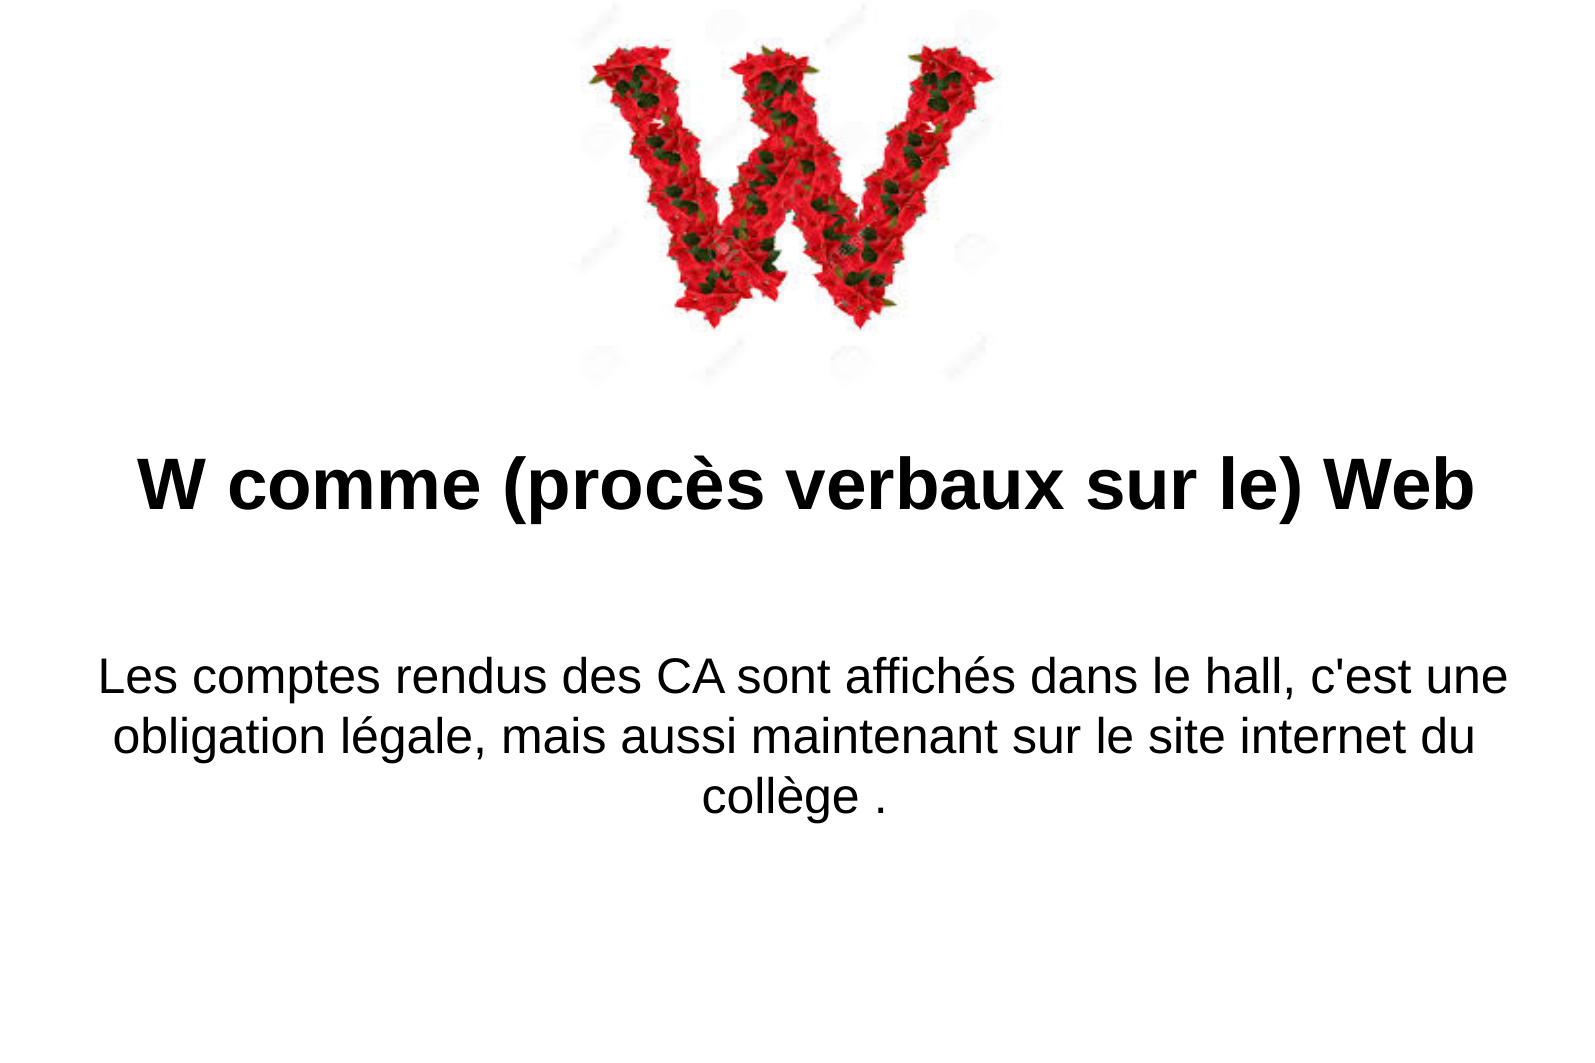

# W
W comme (procès verbaux sur le) Web
Les comptes rendus des CA sont affichés dans le hall, c'est une obligation légale, mais aussi maintenant sur le site internet du collège .